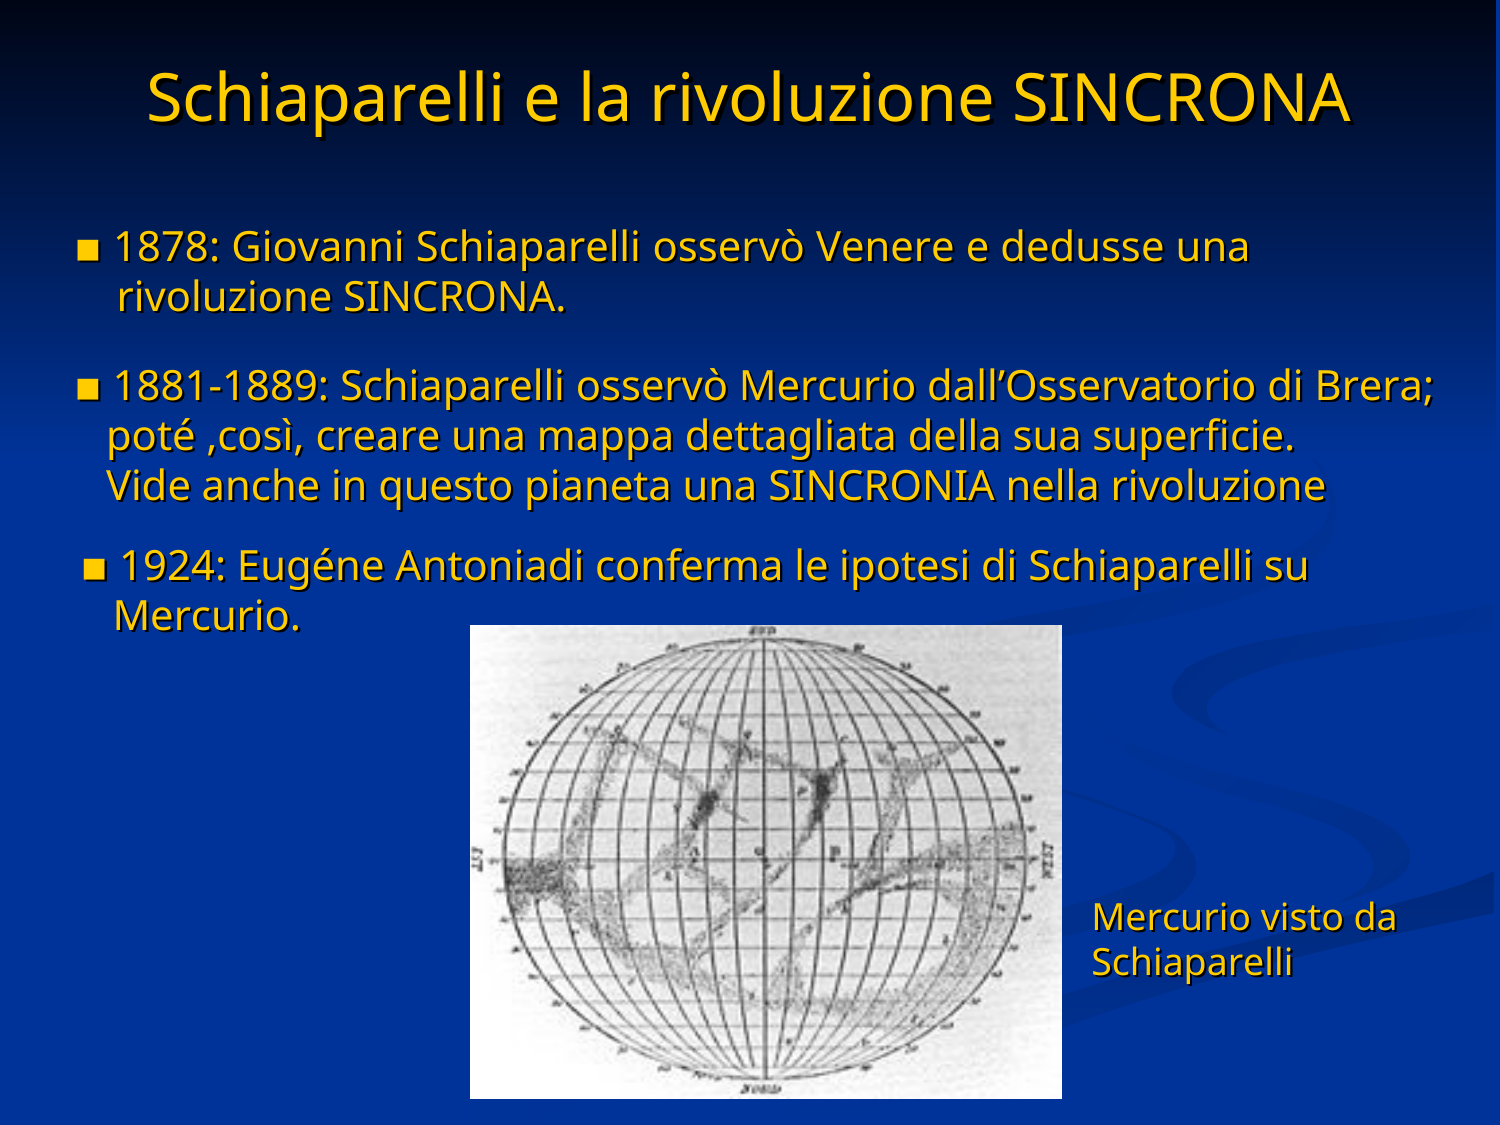

Schiaparelli e la rivoluzione SINCRONA
▪ 1878: Giovanni Schiaparelli osservò Venere e dedusse una rivoluzione SINCRONA.
▪ 1881-1889: Schiaparelli osservò Mercurio dall’Osservatorio di Brera;
 poté ,così, creare una mappa dettagliata della sua superficie.
 Vide anche in questo pianeta una SINCRONIA nella rivoluzione
▪ 1924: Eugéne Antoniadi conferma le ipotesi di Schiaparelli su Mercurio.
Mercurio visto da
Schiaparelli